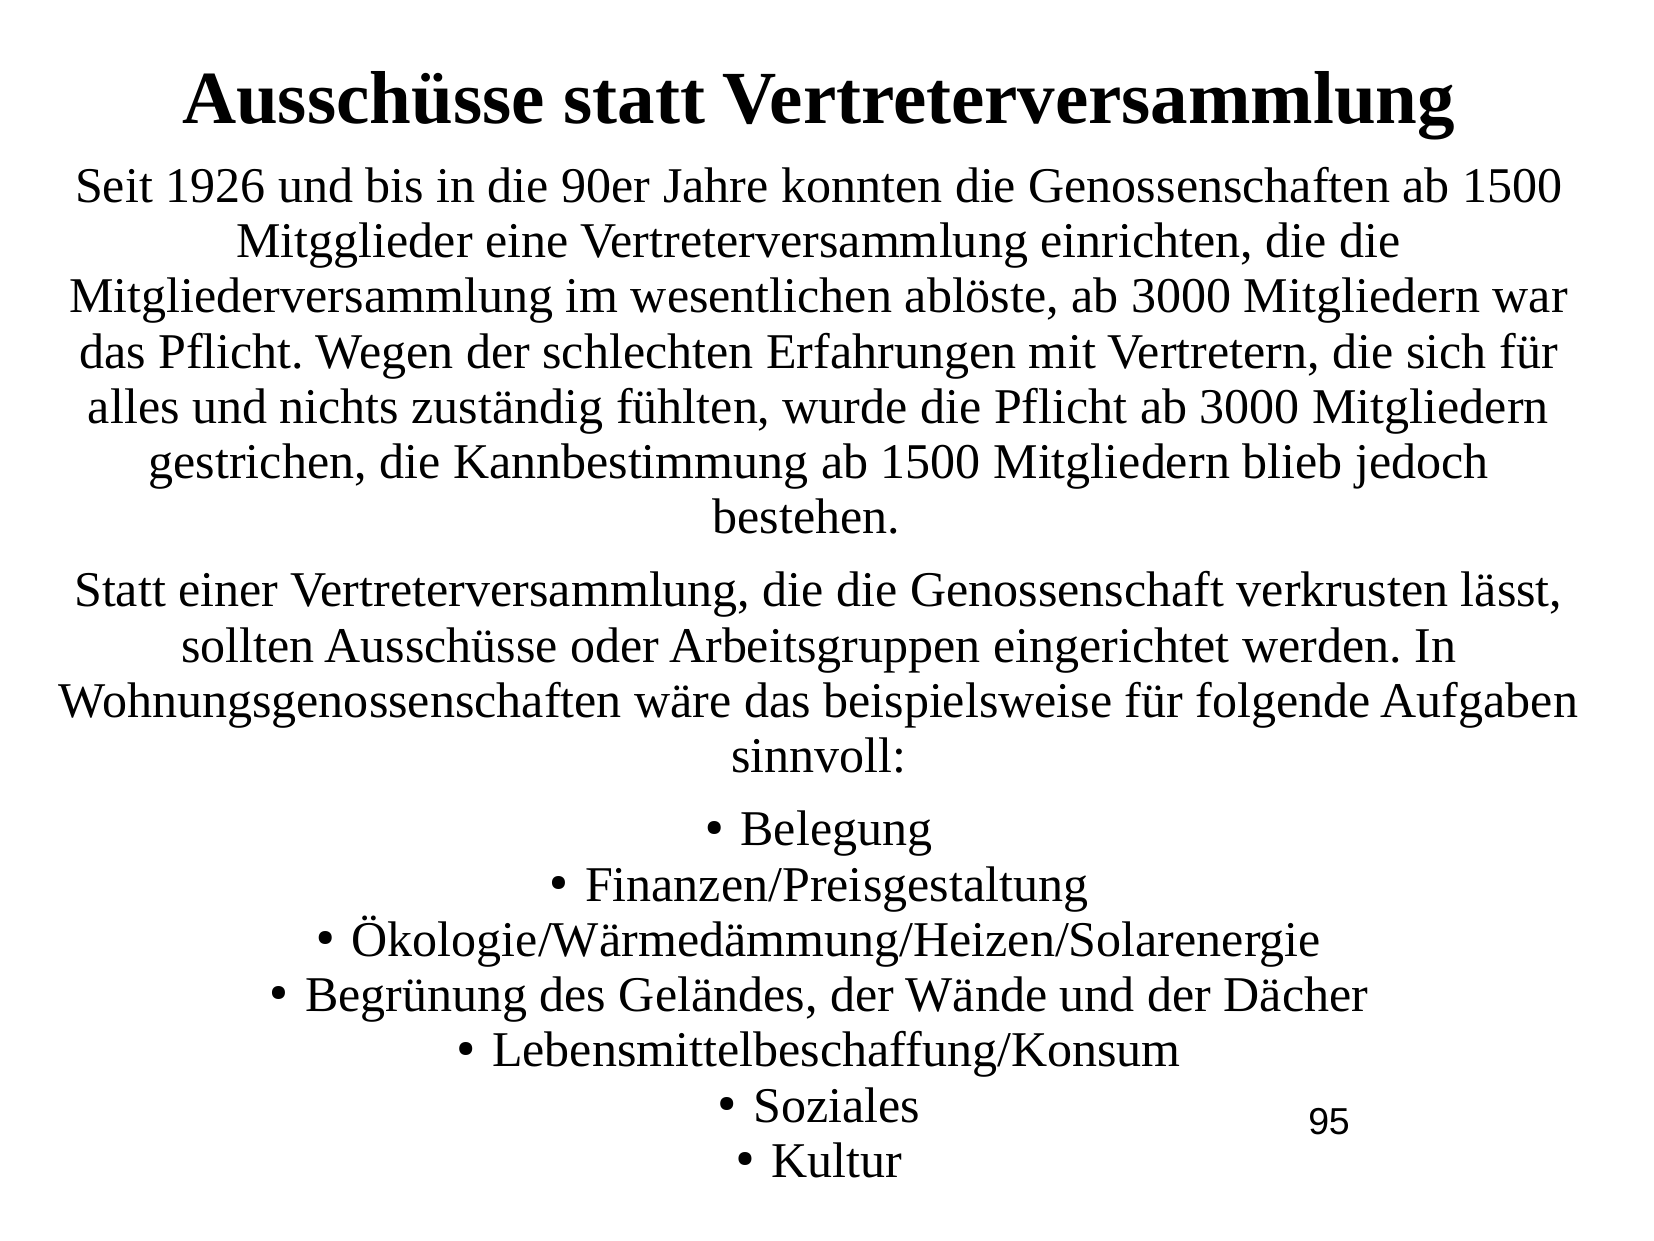

Ausschüsse statt Vertreterversammlung
Seit 1926 und bis in die 90er Jahre konnten die Genossenschaften ab 1500 Mitgglieder eine Vertreterversammlung einrichten, die die Mitgliederversammlung im wesentlichen ablöste, ab 3000 Mitgliedern war das Pflicht. Wegen der schlechten Erfahrungen mit Vertretern, die sich für alles und nichts zuständig fühlten, wurde die Pflicht ab 3000 Mitgliedern gestrichen, die Kannbestimmung ab 1500 Mitgliedern blieb jedoch bestehen.
Statt einer Vertreterversammlung, die die Genossenschaft verkrusten lässt, sollten Ausschüsse oder Arbeitsgruppen eingerichtet werden. In Wohnungsgenossenschaften wäre das beispielsweise für folgende Aufgaben sinnvoll:
Belegung
Finanzen/Preisgestaltung
Ökologie/Wärmedämmung/Heizen/Solarenergie
Begrünung des Geländes, der Wände und der Dächer
Lebensmittelbeschaffung/Konsum
Soziales
Kultur